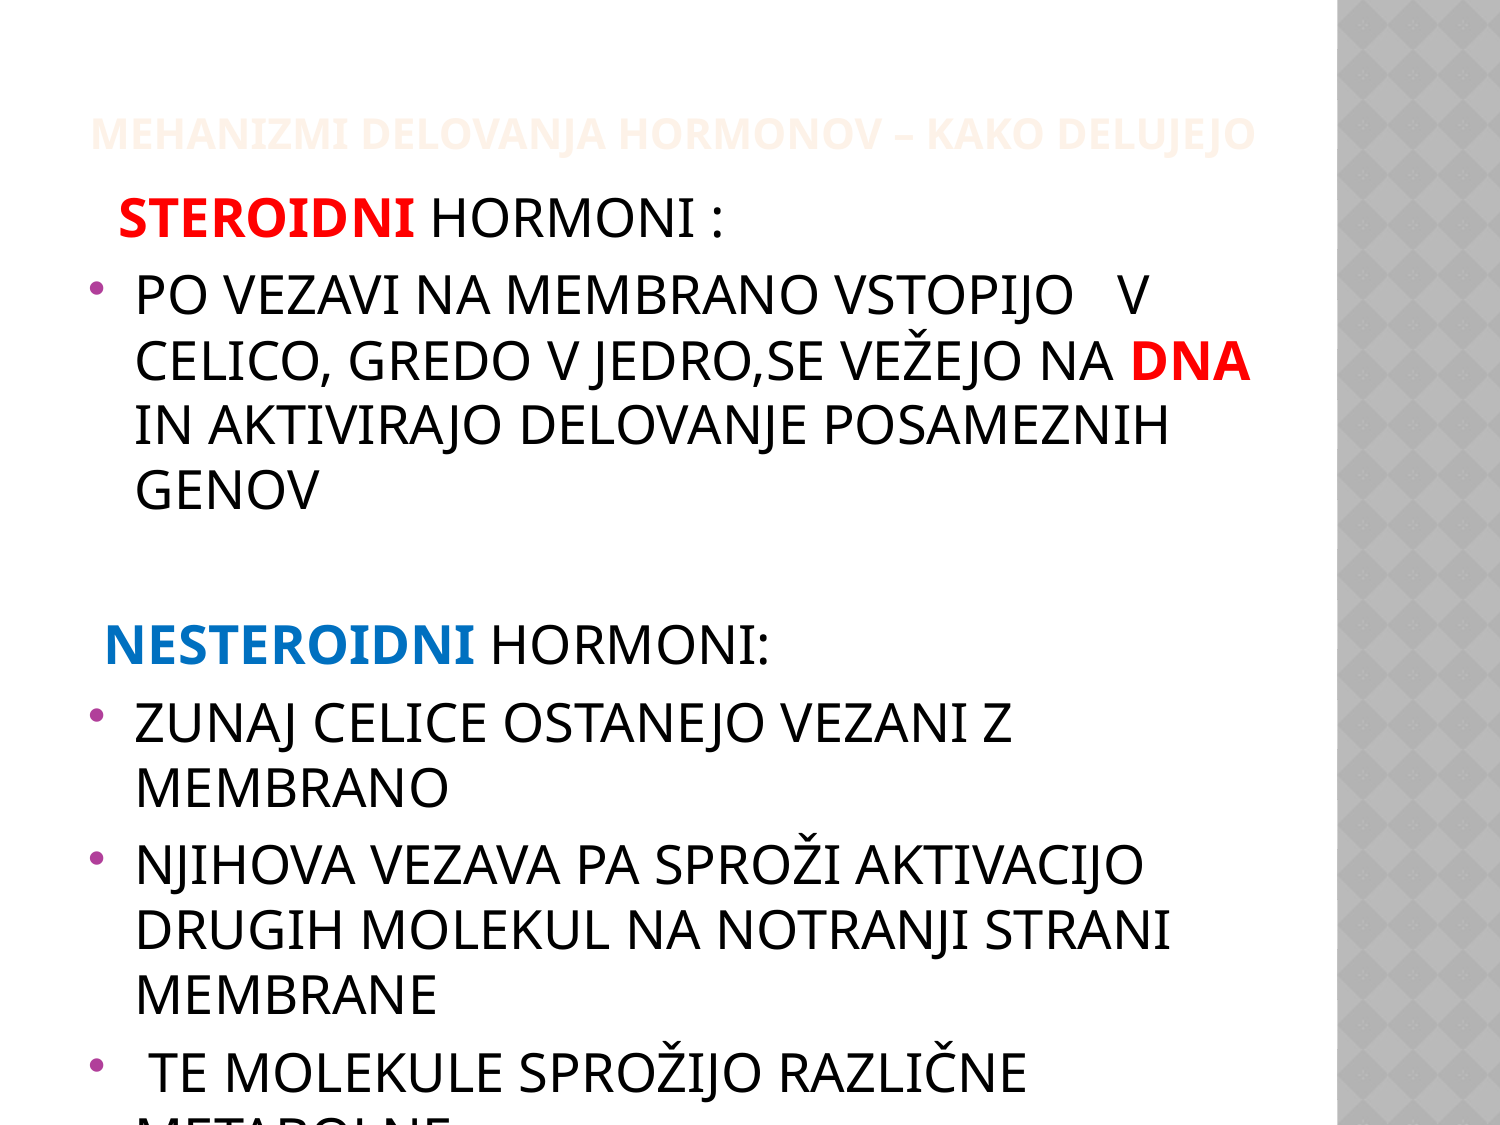

# MEHANIZMI DELOVANJA HORMONOV – KAKO DELUJEJO
 STEROIDNI HORMONI :
PO VEZAVI NA MEMBRANO VSTOPIJO V CELICO, GREDO V JEDRO,SE VEŽEJO NA DNA IN AKTIVIRAJO DELOVANJE POSAMEZNIH GENOV
 NESTEROIDNI HORMONI:
ZUNAJ CELICE OSTANEJO VEZANI Z MEMBRANO
NJIHOVA VEZAVA PA SPROŽI AKTIVACIJO DRUGIH MOLEKUL NA NOTRANJI STRANI MEMBRANE
 TE MOLEKULE SPROŽIJO RAZLIČNE METABOLNE
 PROCESE V CELICI